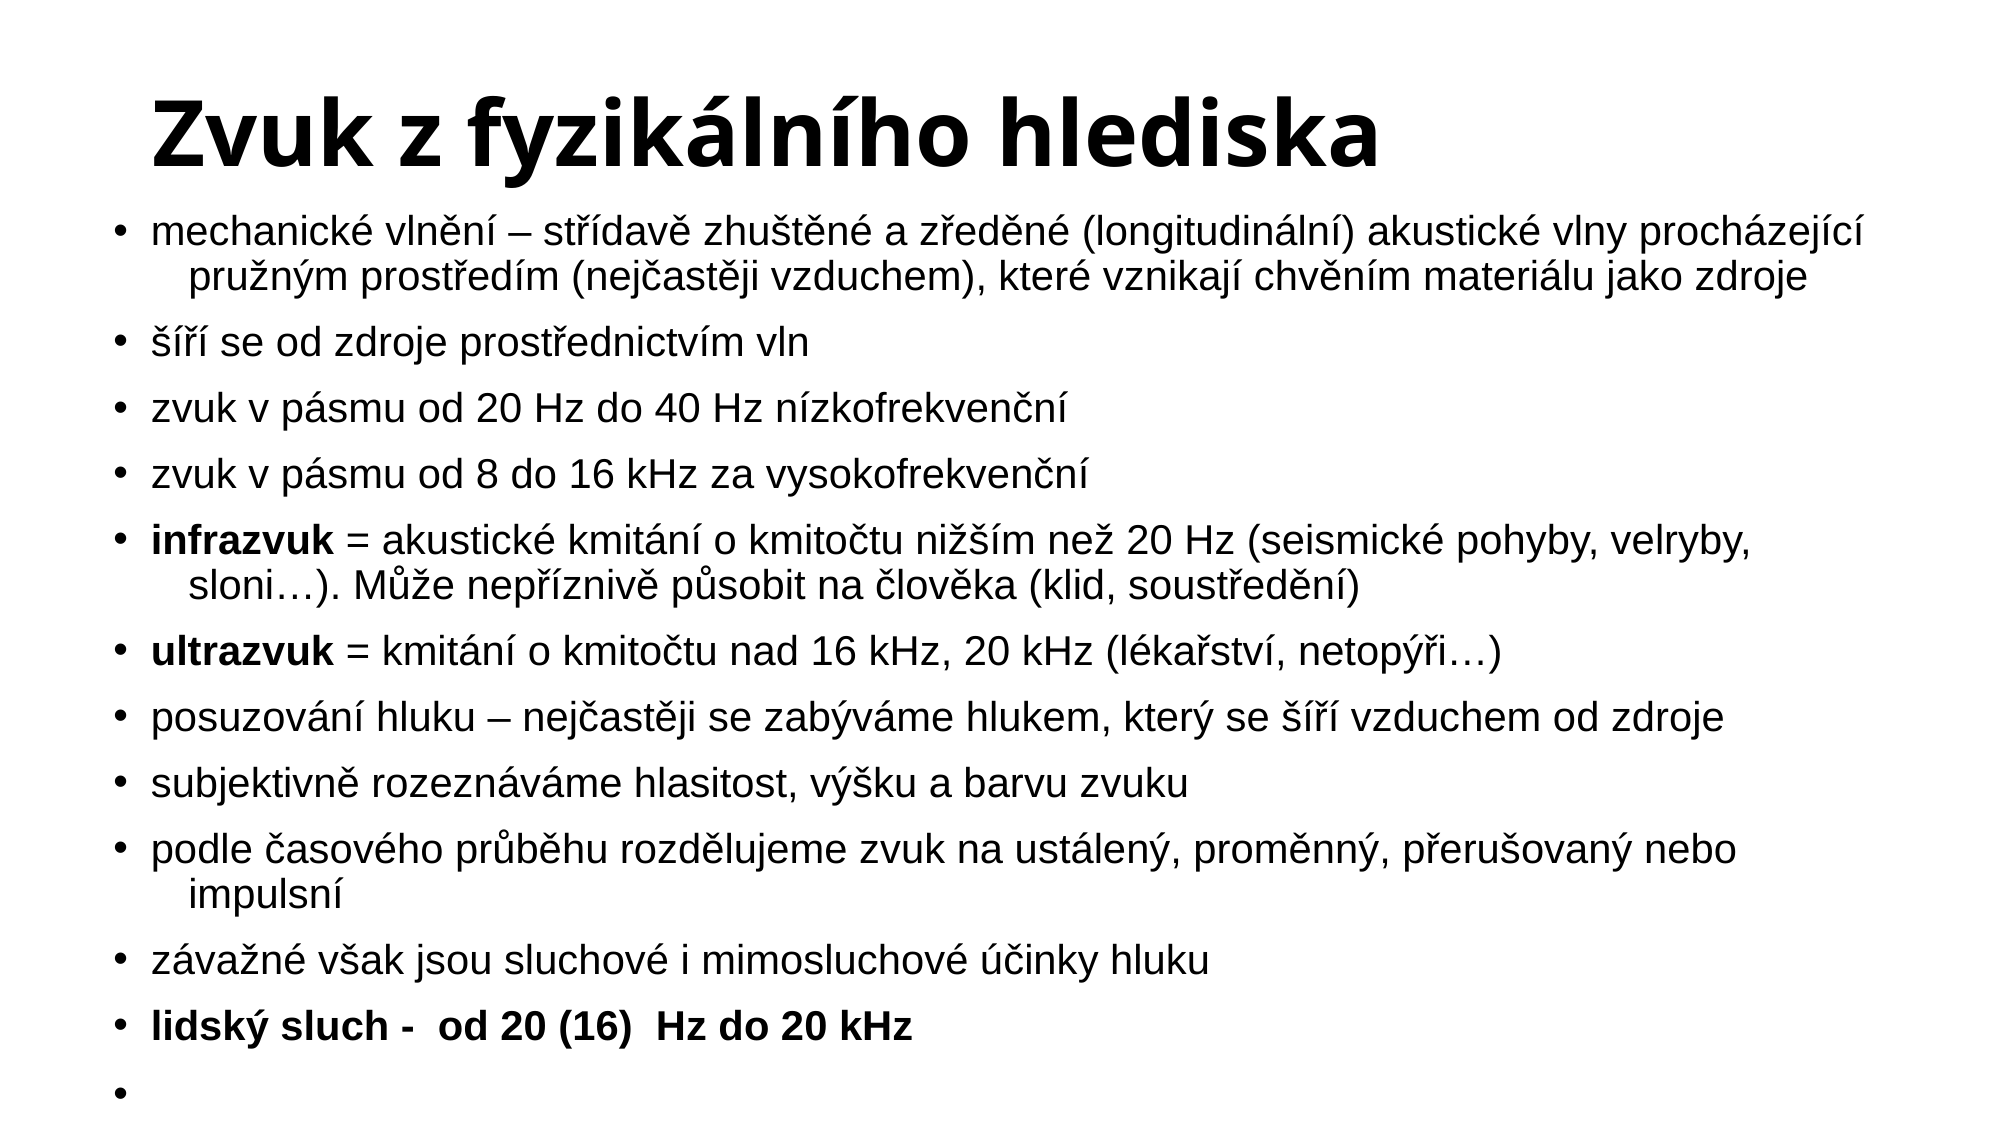

# Zvuk z fyzikálního hlediska
mechanické vlnění – střídavě zhuštěné a zředěné (longitudinální) akustické vlny procházející pružným prostředím (nejčastěji vzduchem), které vznikají chvěním materiálu jako zdroje
šíří se od zdroje prostřednictvím vln
zvuk v pásmu od 20 Hz do 40 Hz nízkofrekvenční
zvuk v pásmu od 8 do 16 kHz za vysokofrekvenční
infrazvuk = akustické kmitání o kmitočtu nižším než 20 Hz (seismické pohyby, velryby, sloni…). Může nepříznivě působit na člověka (klid, soustředění)
ultrazvuk = kmitání o kmitočtu nad 16 kHz, 20 kHz (lékařství, netopýři…)
posuzování hluku – nejčastěji se zabýváme hlukem, který se šíří vzduchem od zdroje
subjektivně rozeznáváme hlasitost, výšku a barvu zvuku
podle časového průběhu rozdělujeme zvuk na ustálený, proměnný, přerušovaný nebo impulsní
závažné však jsou sluchové i mimosluchové účinky hluku
lidský sluch - od 20 (16) Hz do 20 kHz